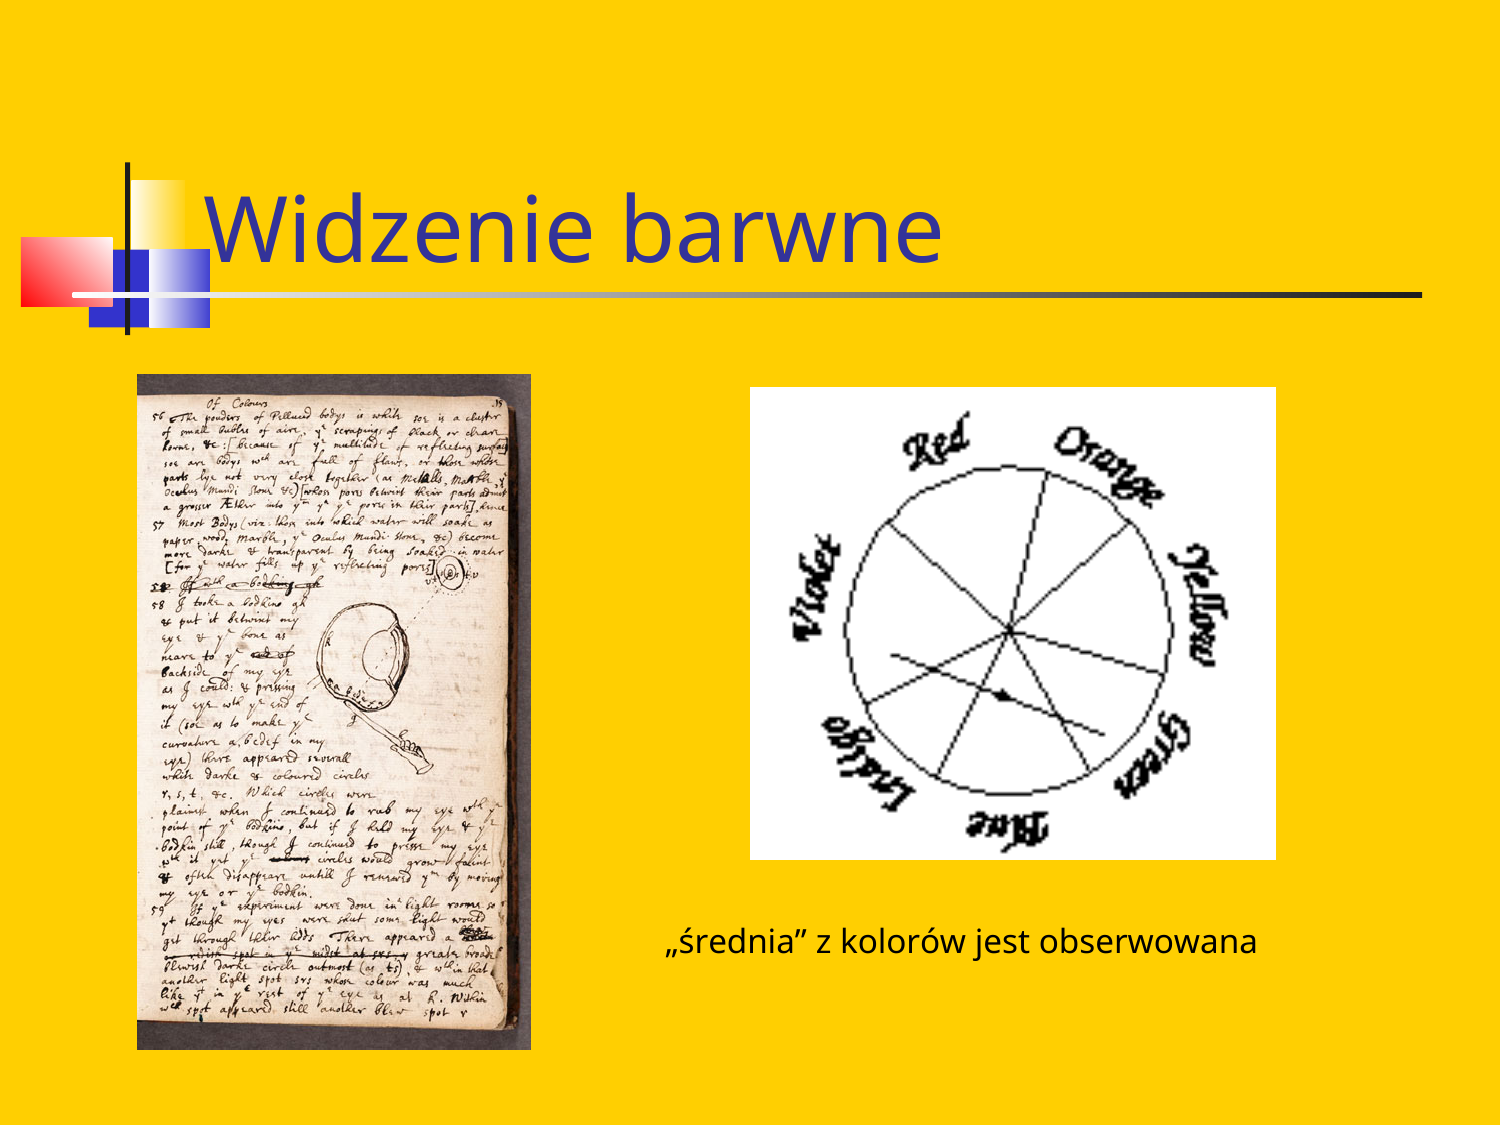

# Widzenie barwne
„średnia” z kolorów jest obserwowana